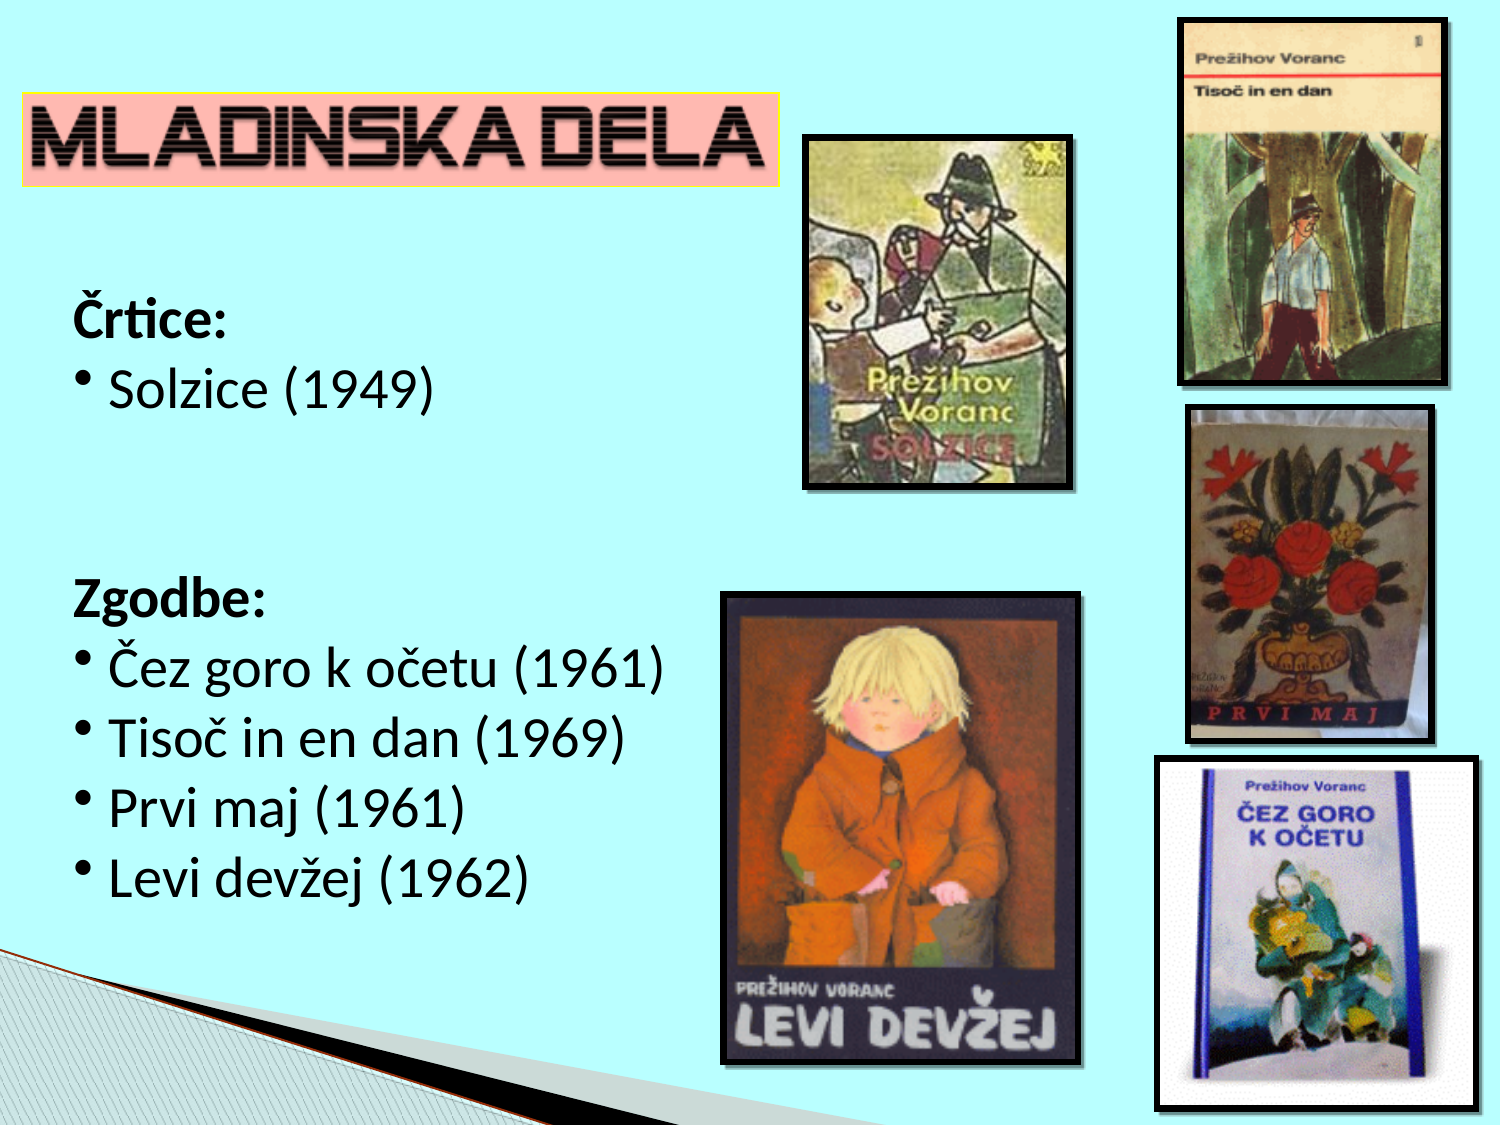

Črtice:
Solzice (1949)
Zgodbe:
Čez goro k očetu (1961)
Tisoč in en dan (1969)
Prvi maj (1961)
Levi devžej (1962)